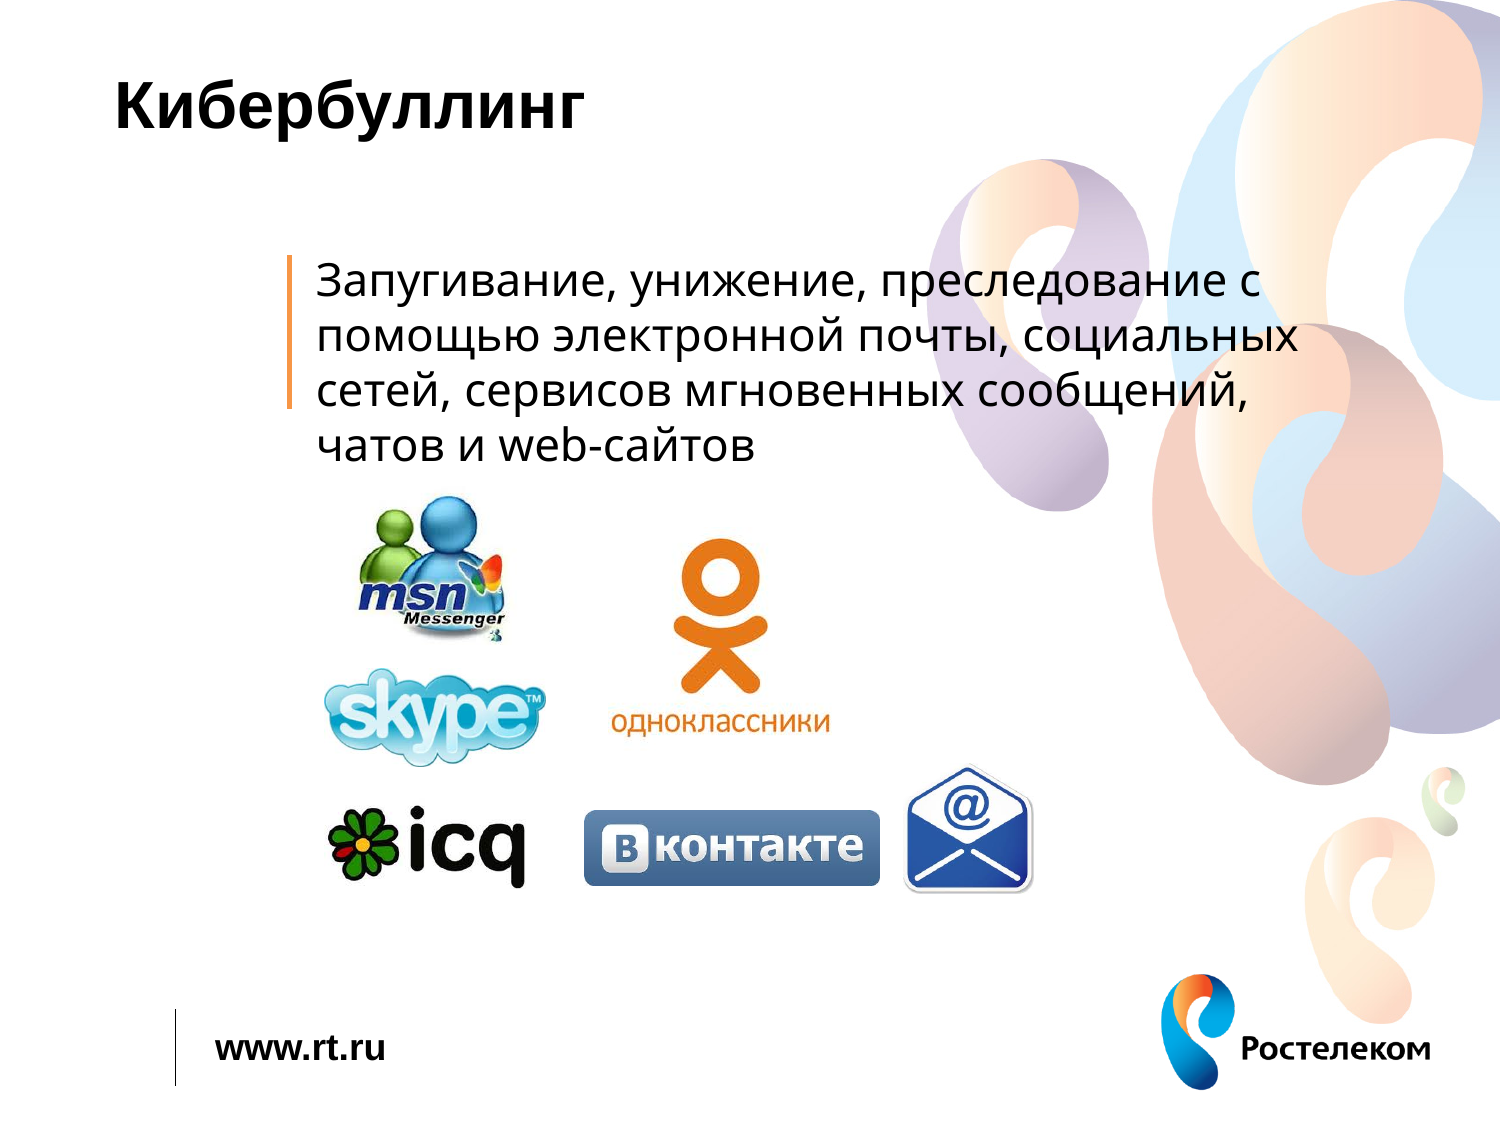

# Кибербуллинг
Запугивание, унижение, преследование с помощью электронной почты, социальных сетей, сервисов мгновенных сообщений, чатов и web-сайтов